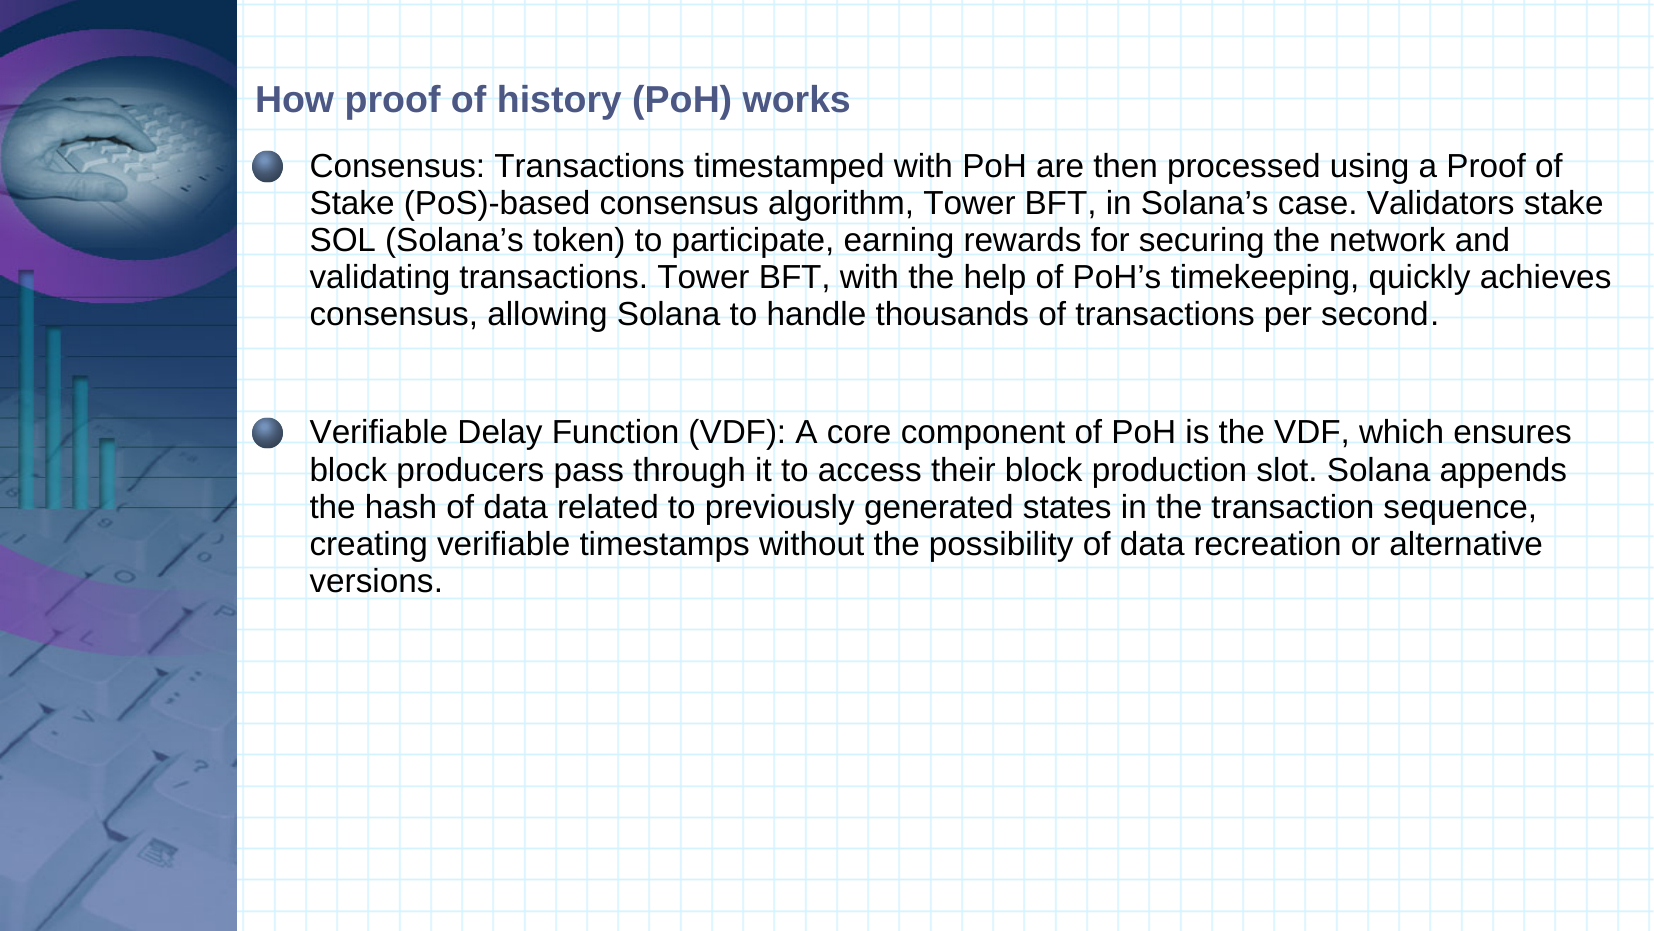

# How proof of history (PoH) works
Consensus: Transactions timestamped with PoH are then processed using a Proof of Stake (PoS)-based consensus algorithm, Tower BFT, in Solana’s case. Validators stake SOL (Solana’s token) to participate, earning rewards for securing the network and validating transactions. Tower BFT, with the help of PoH’s timekeeping, quickly achieves consensus, allowing Solana to handle thousands of transactions per second​​.
Verifiable Delay Function (VDF): A core component of PoH is the VDF, which ensures block producers pass through it to access their block production slot. Solana appends the hash of data related to previously generated states in the transaction sequence, creating verifiable timestamps without the possibility of data recreation or alternative versions​​.